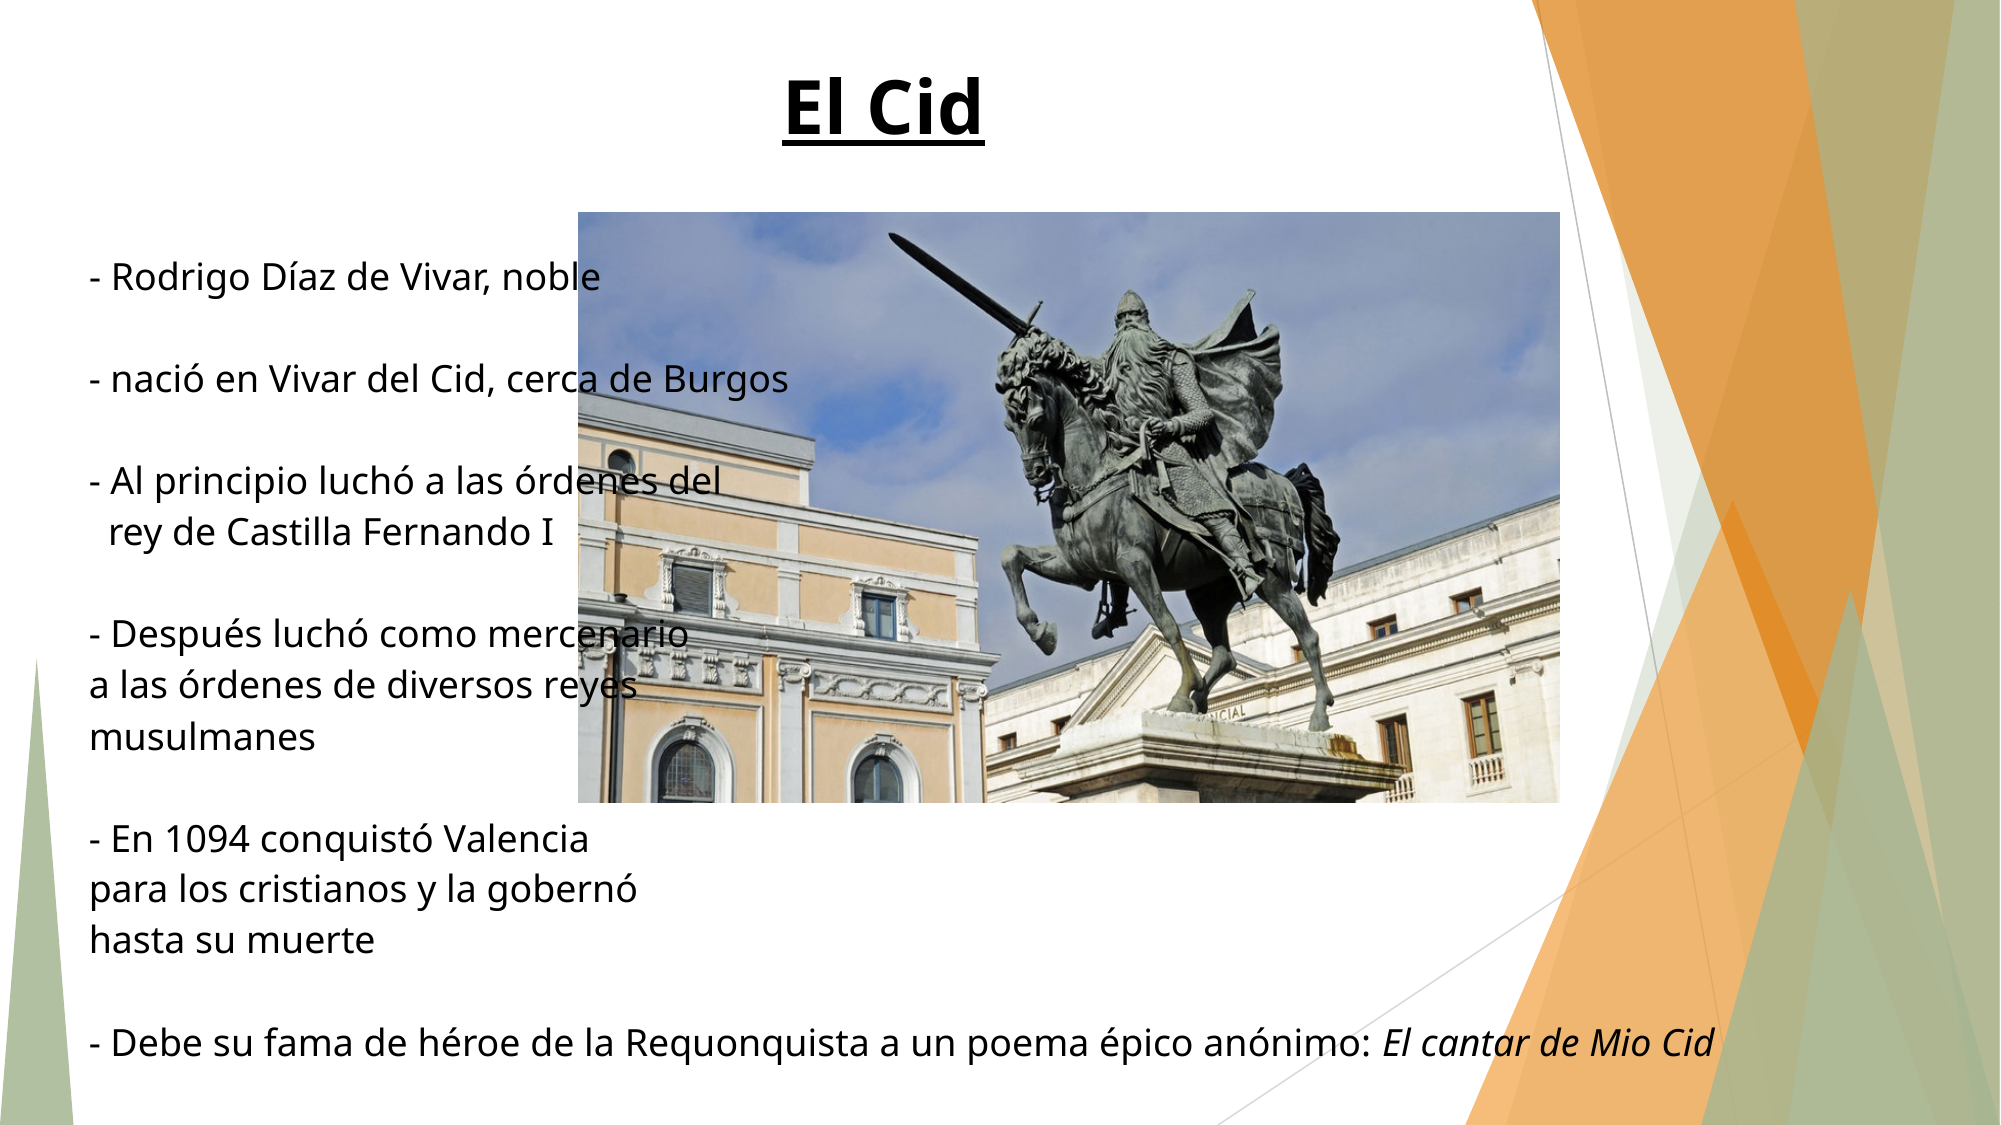

El Cid
- Rodrigo Díaz de Vivar, noble
- nació en Vivar del Cid, cerca de Burgos
- Al principio luchó a las órdenes del
 rey de Castilla Fernando I
- Después luchó como mercenario
a las órdenes de diversos reyes
musulmanes
- En 1094 conquistó Valencia
para los cristianos y la gobernó
hasta su muerte
- Debe su fama de héroe de la Requonquista a un poema épico anónimo: El cantar de Mio Cid
- El cid, del árabe sidi, significa señor